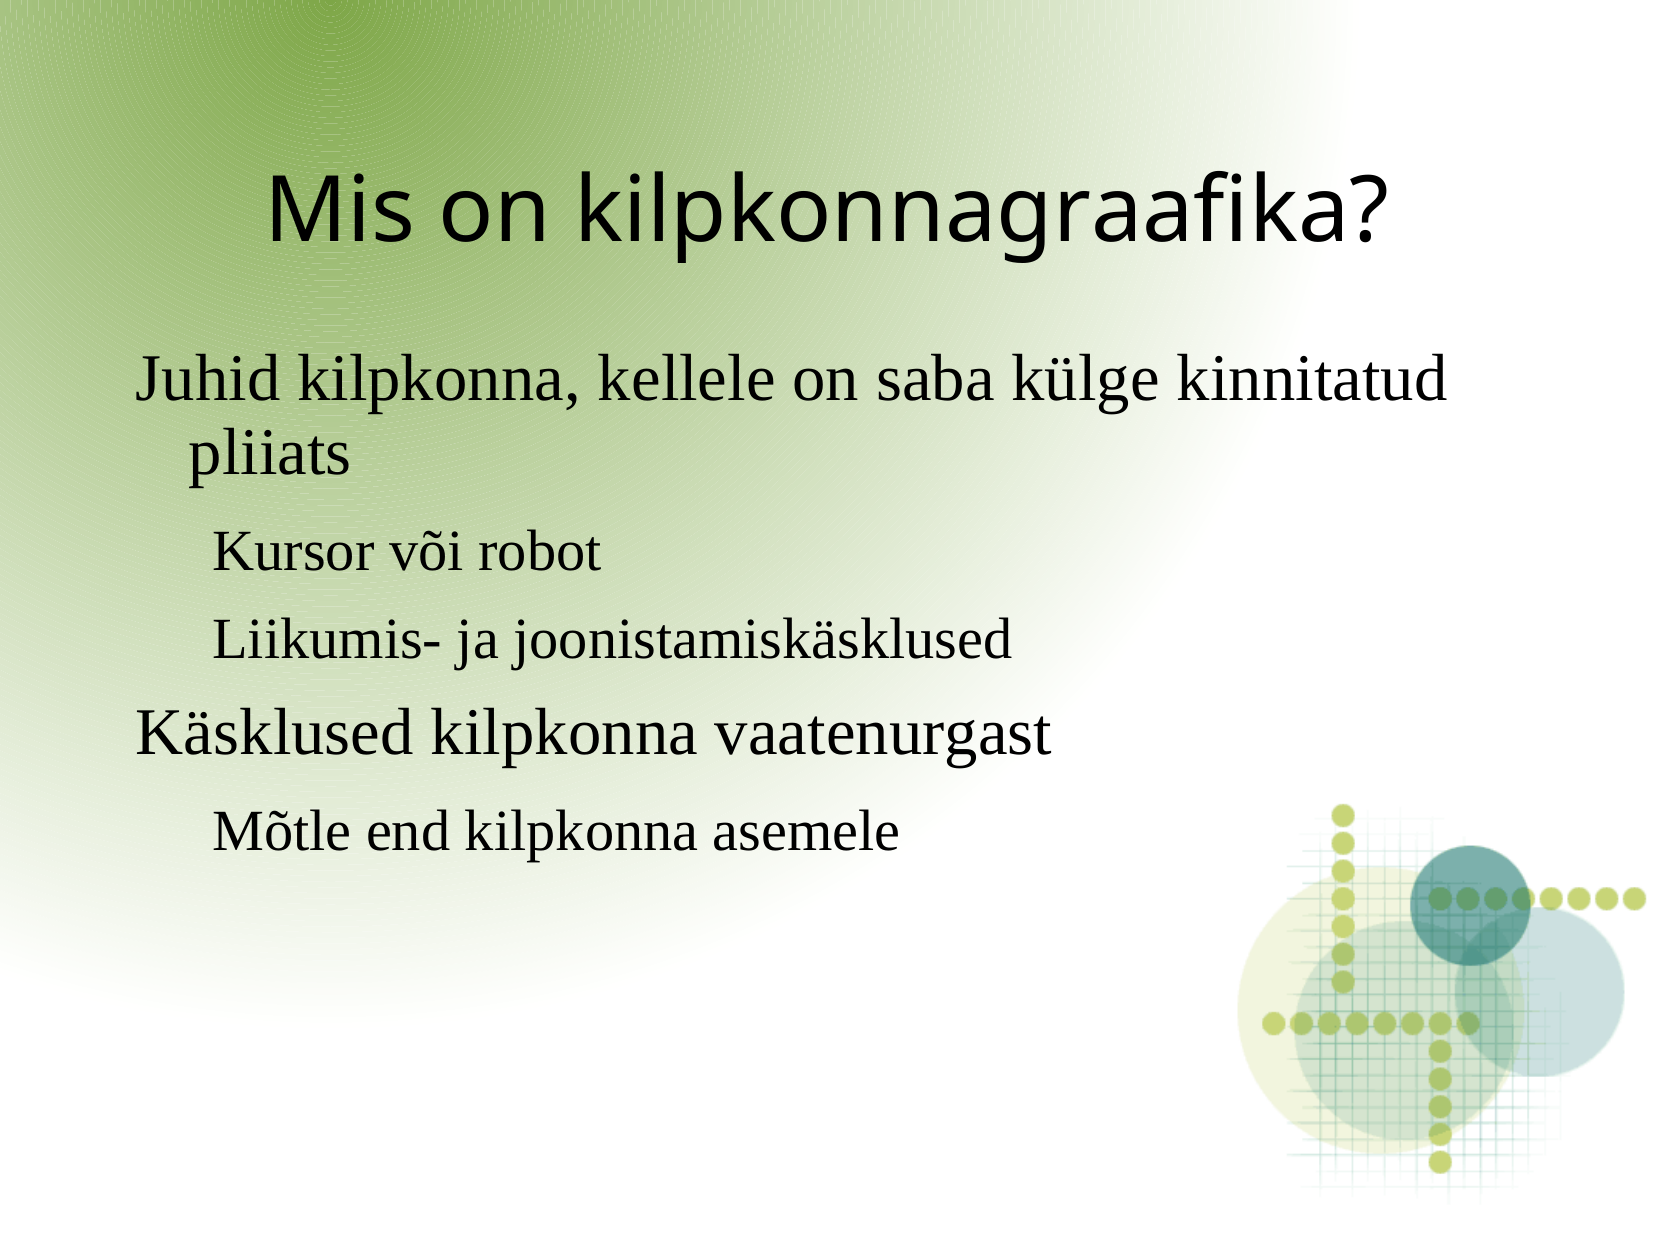

# Mis on kilpkonnagraafika?
Juhid kilpkonna, kellele on saba külge kinnitatud pliiats
Kursor või robot
Liikumis- ja joonistamiskäsklused
Käsklused kilpkonna vaatenurgast
Mõtle end kilpkonna asemele